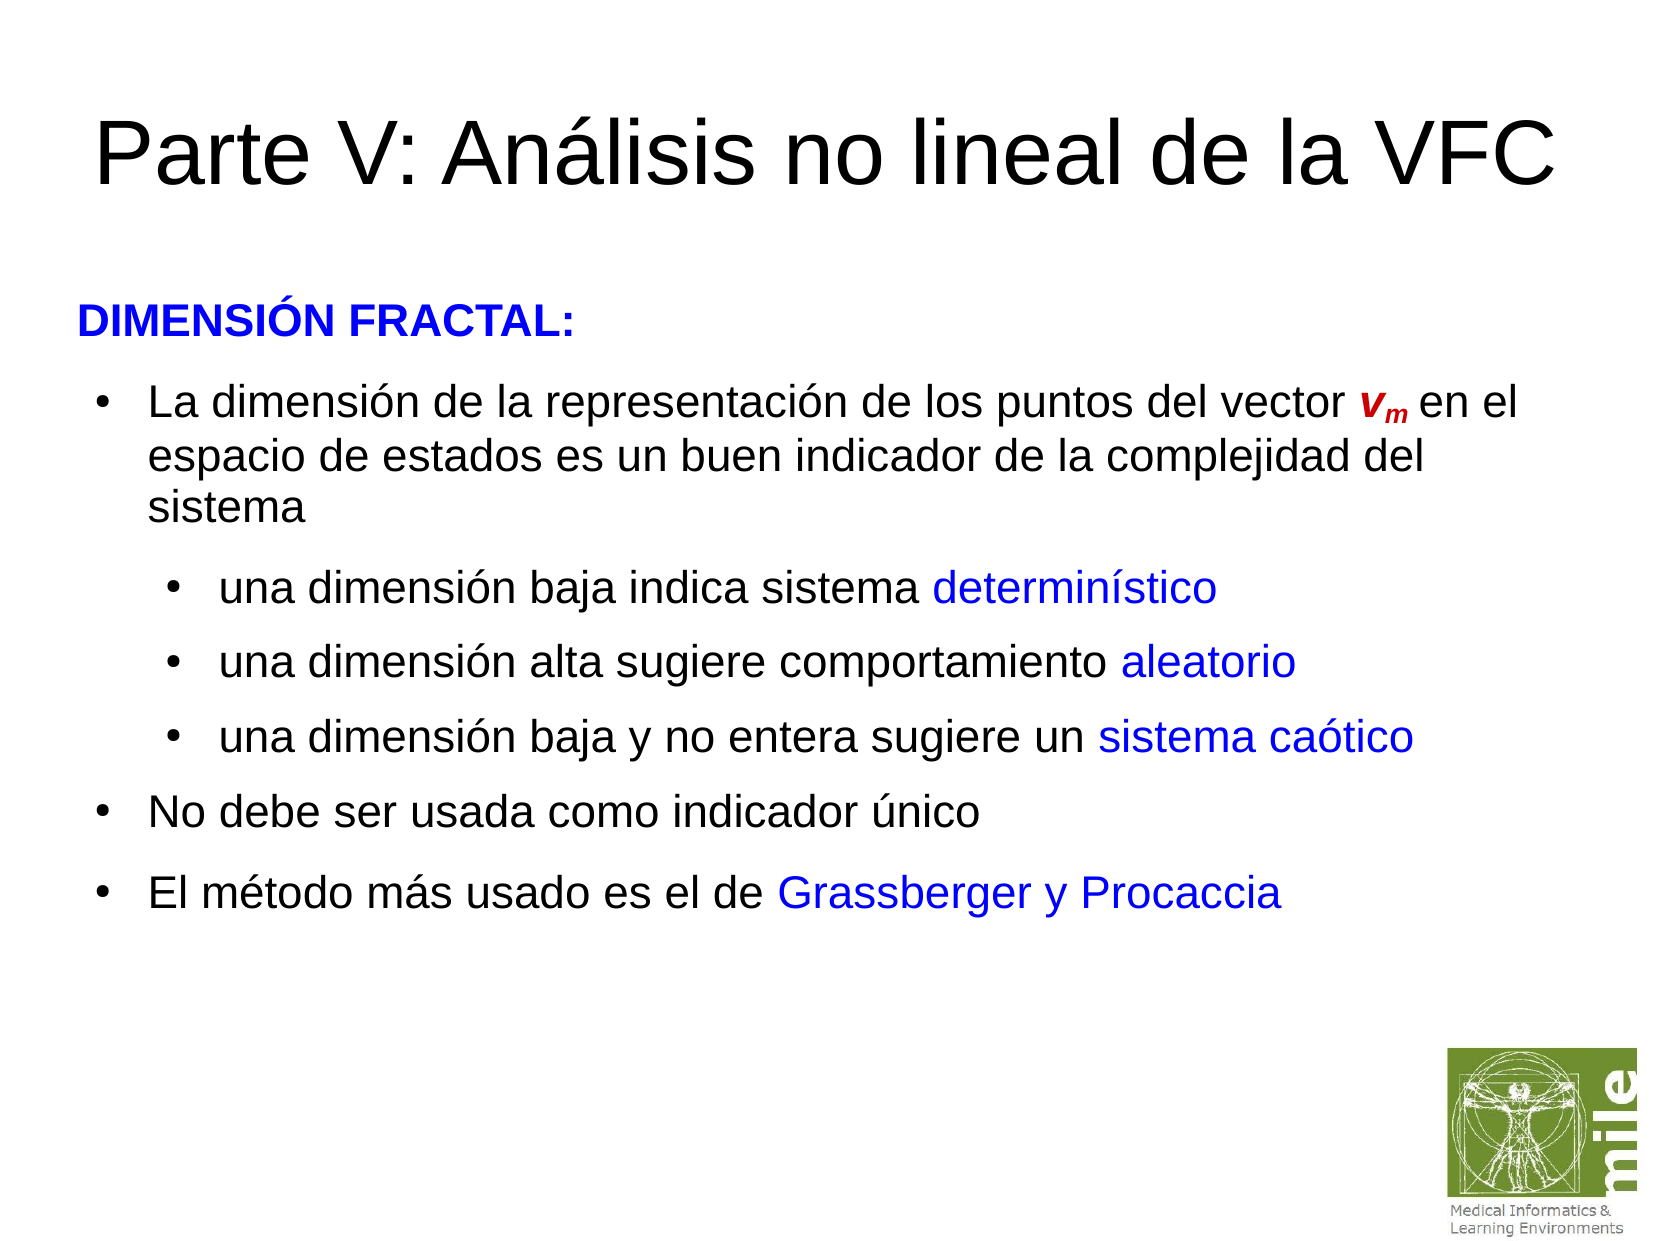

# Parte V: Análisis no lineal de la VFC
DIMENSIÓN FRACTAL:
La dimensión de la representación de los puntos del vector vm en el espacio de estados es un buen indicador de la complejidad del sistema
una dimensión baja indica sistema determinístico
una dimensión alta sugiere comportamiento aleatorio
una dimensión baja y no entera sugiere un sistema caótico
No debe ser usada como indicador único
El método más usado es el de Grassberger y Procaccia